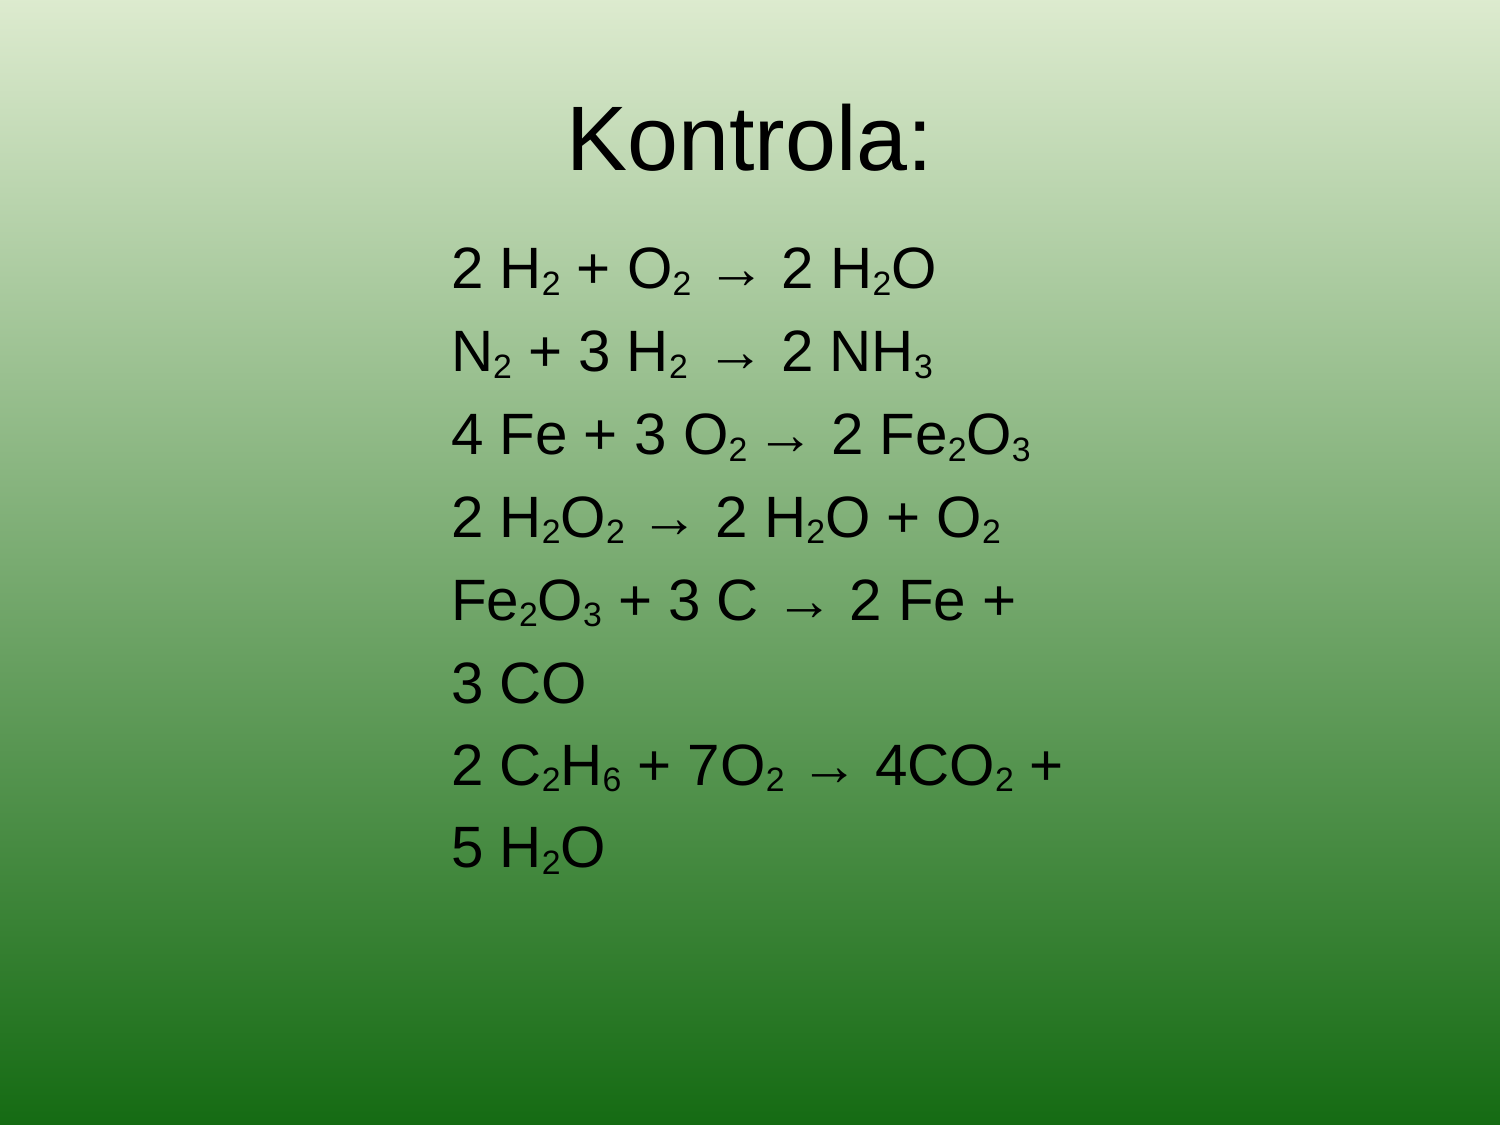

# Kontrola:
2 H2 + O2 → 2 H2O
N2 + 3 H2 → 2 NH3
4 Fe + 3 O2 → 2 Fe2O3
2 H2O2 → 2 H2O + O2
Fe2O3 + 3 C → 2 Fe +
3 CO
2 C2H6 + 7O2 → 4CO2 +
5 H2O